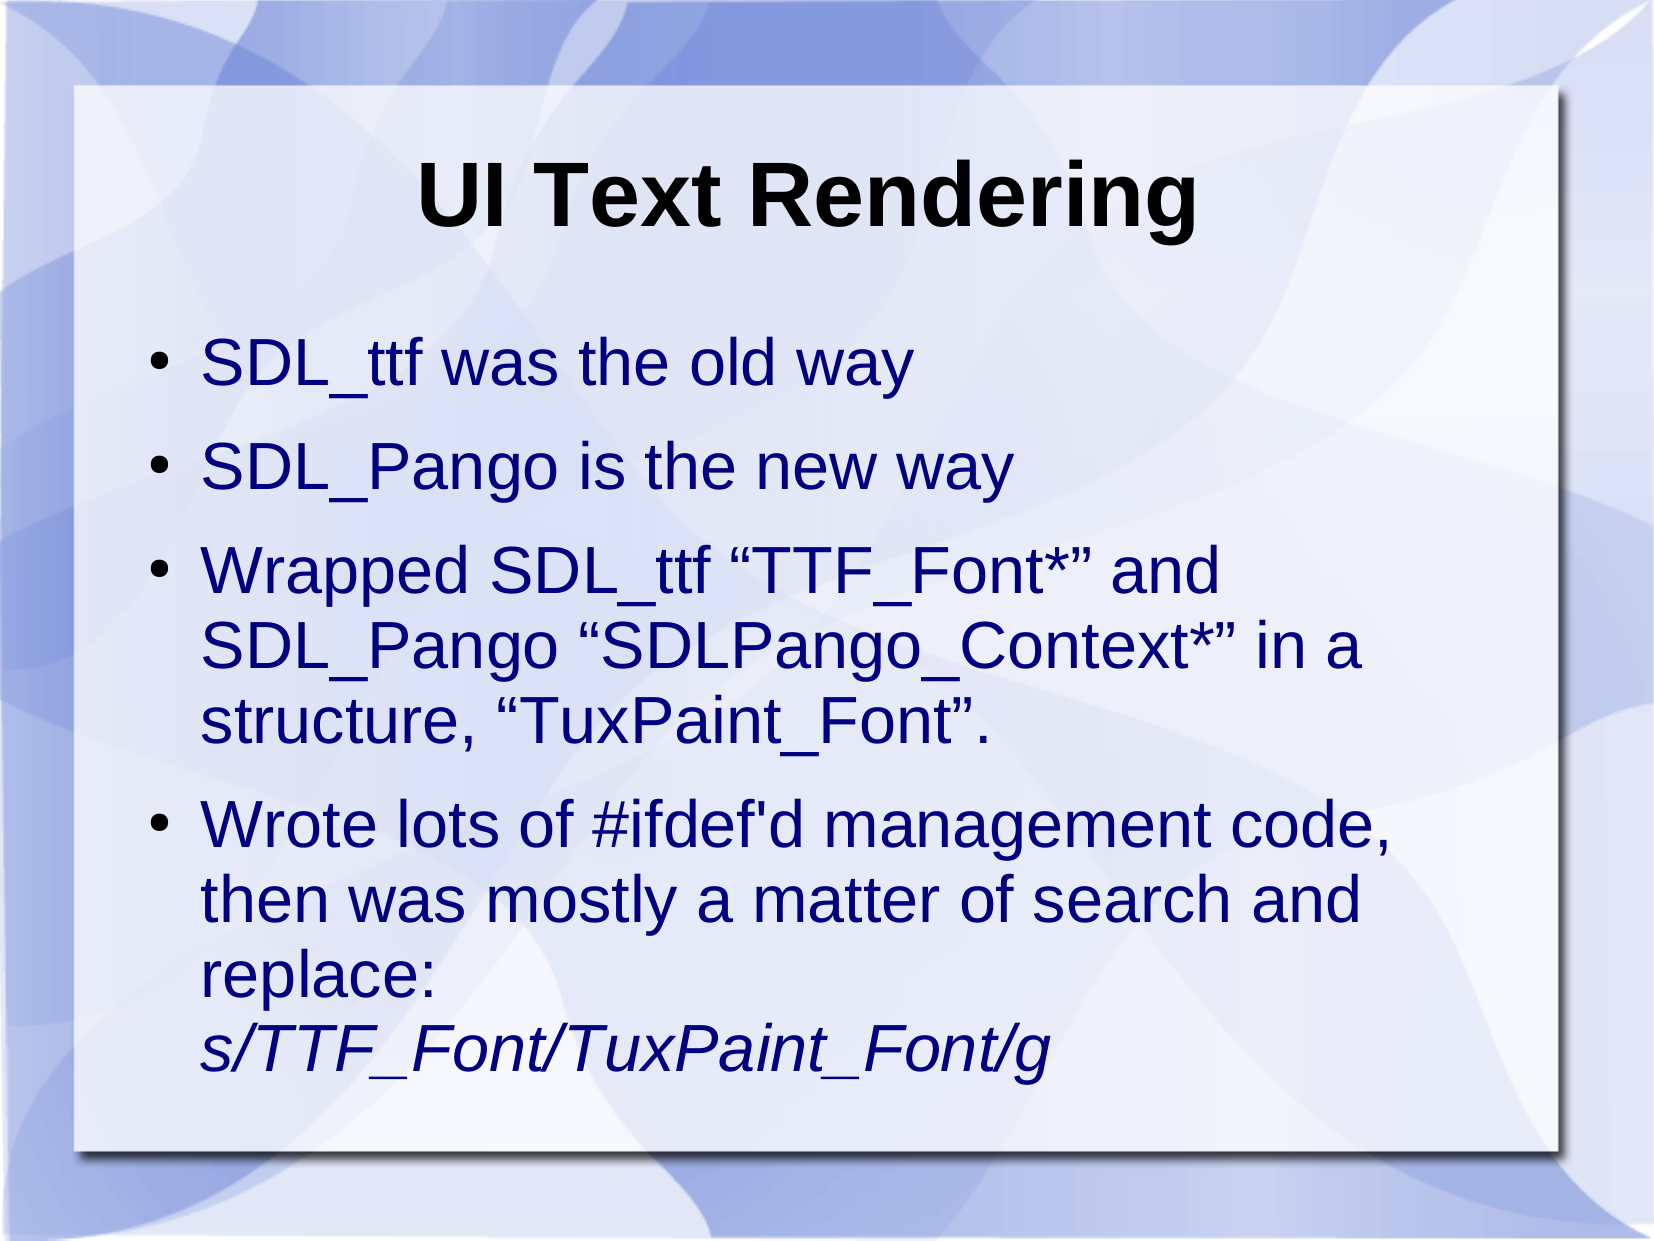

# UI Text Rendering
SDL_ttf was the old way
SDL_Pango is the new way
Wrapped SDL_ttf “TTF_Font*” and SDL_Pango “SDLPango_Context*” in a structure, “TuxPaint_Font”.
Wrote lots of #ifdef'd management code, then was mostly a matter of search and replace:
s/TTF_Font/TuxPaint_Font/g